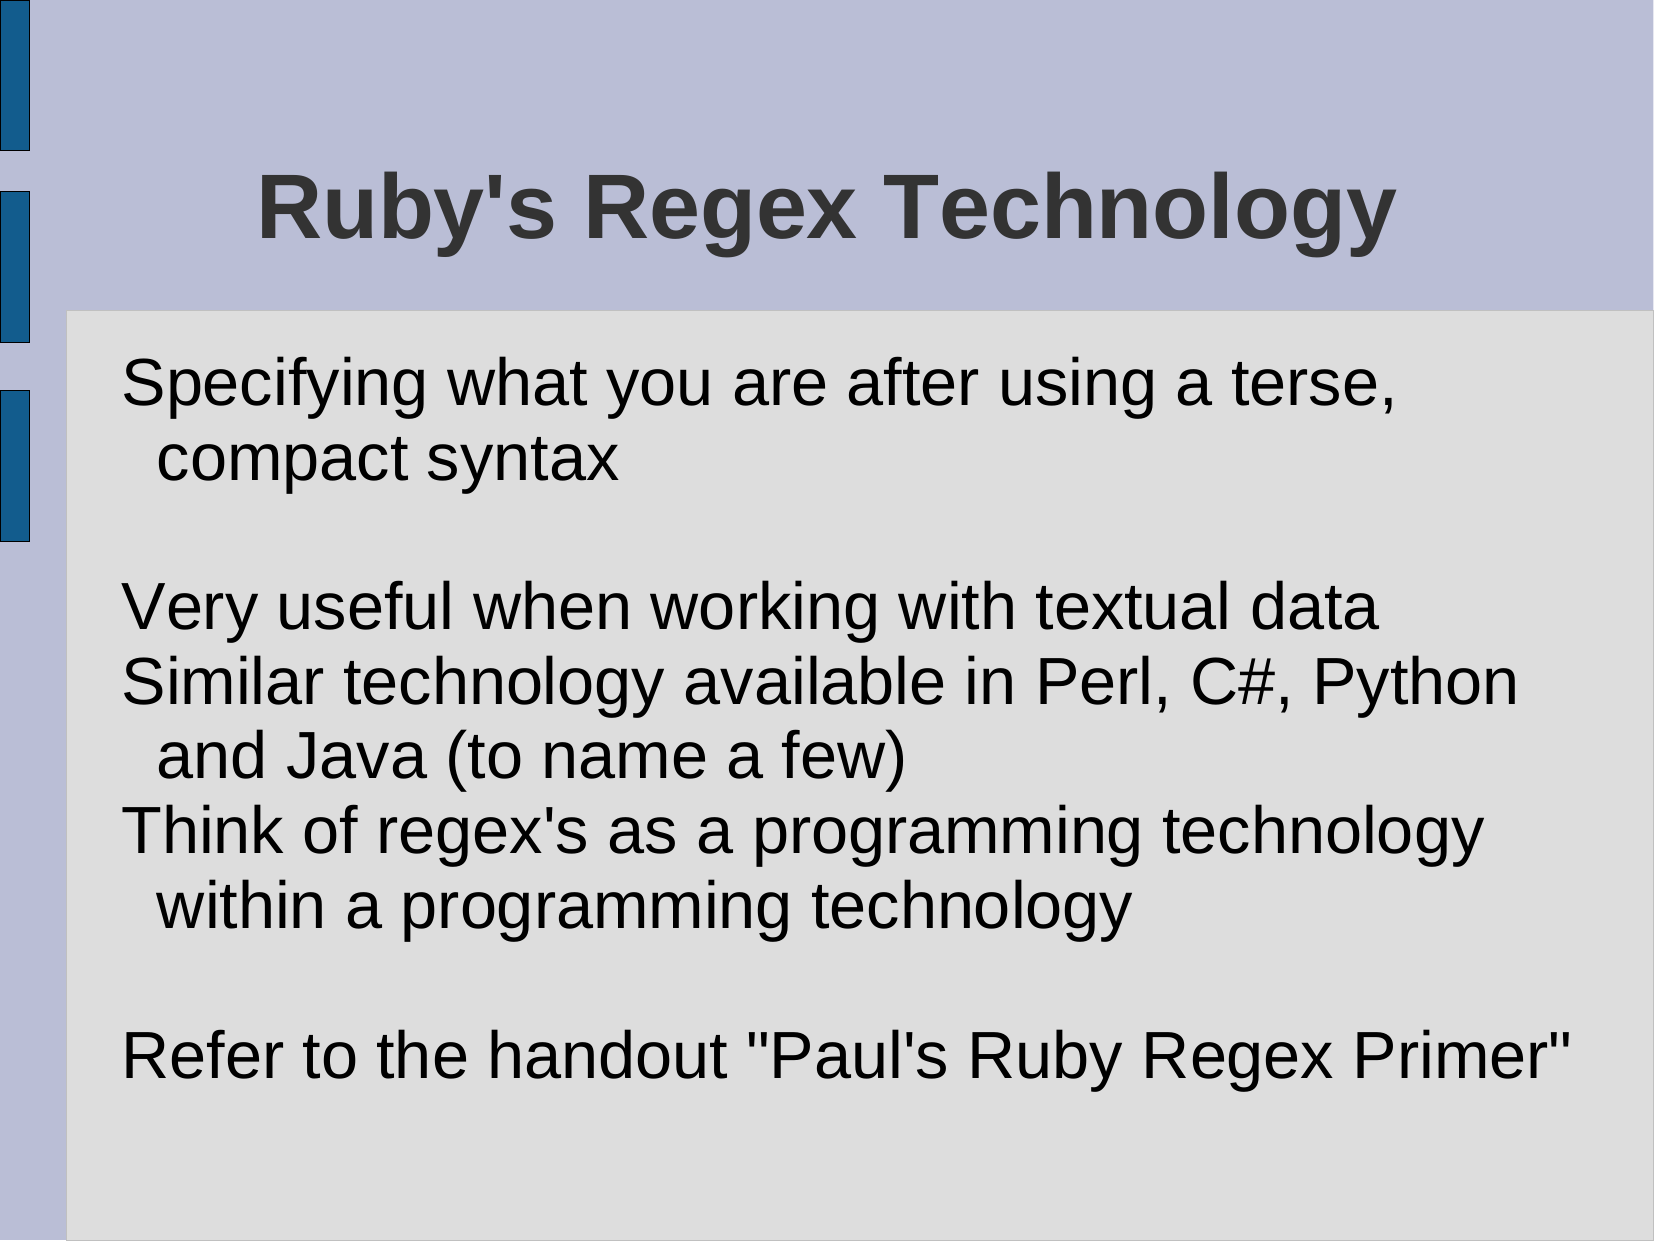

# Ruby's Regex Technology
Specifying what you are after using a terse, compact syntax
Very useful when working with textual data
Similar technology available in Perl, C#, Python and Java (to name a few)
Think of regex's as a programming technology within a programming technology
Refer to the handout "Paul's Ruby Regex Primer"